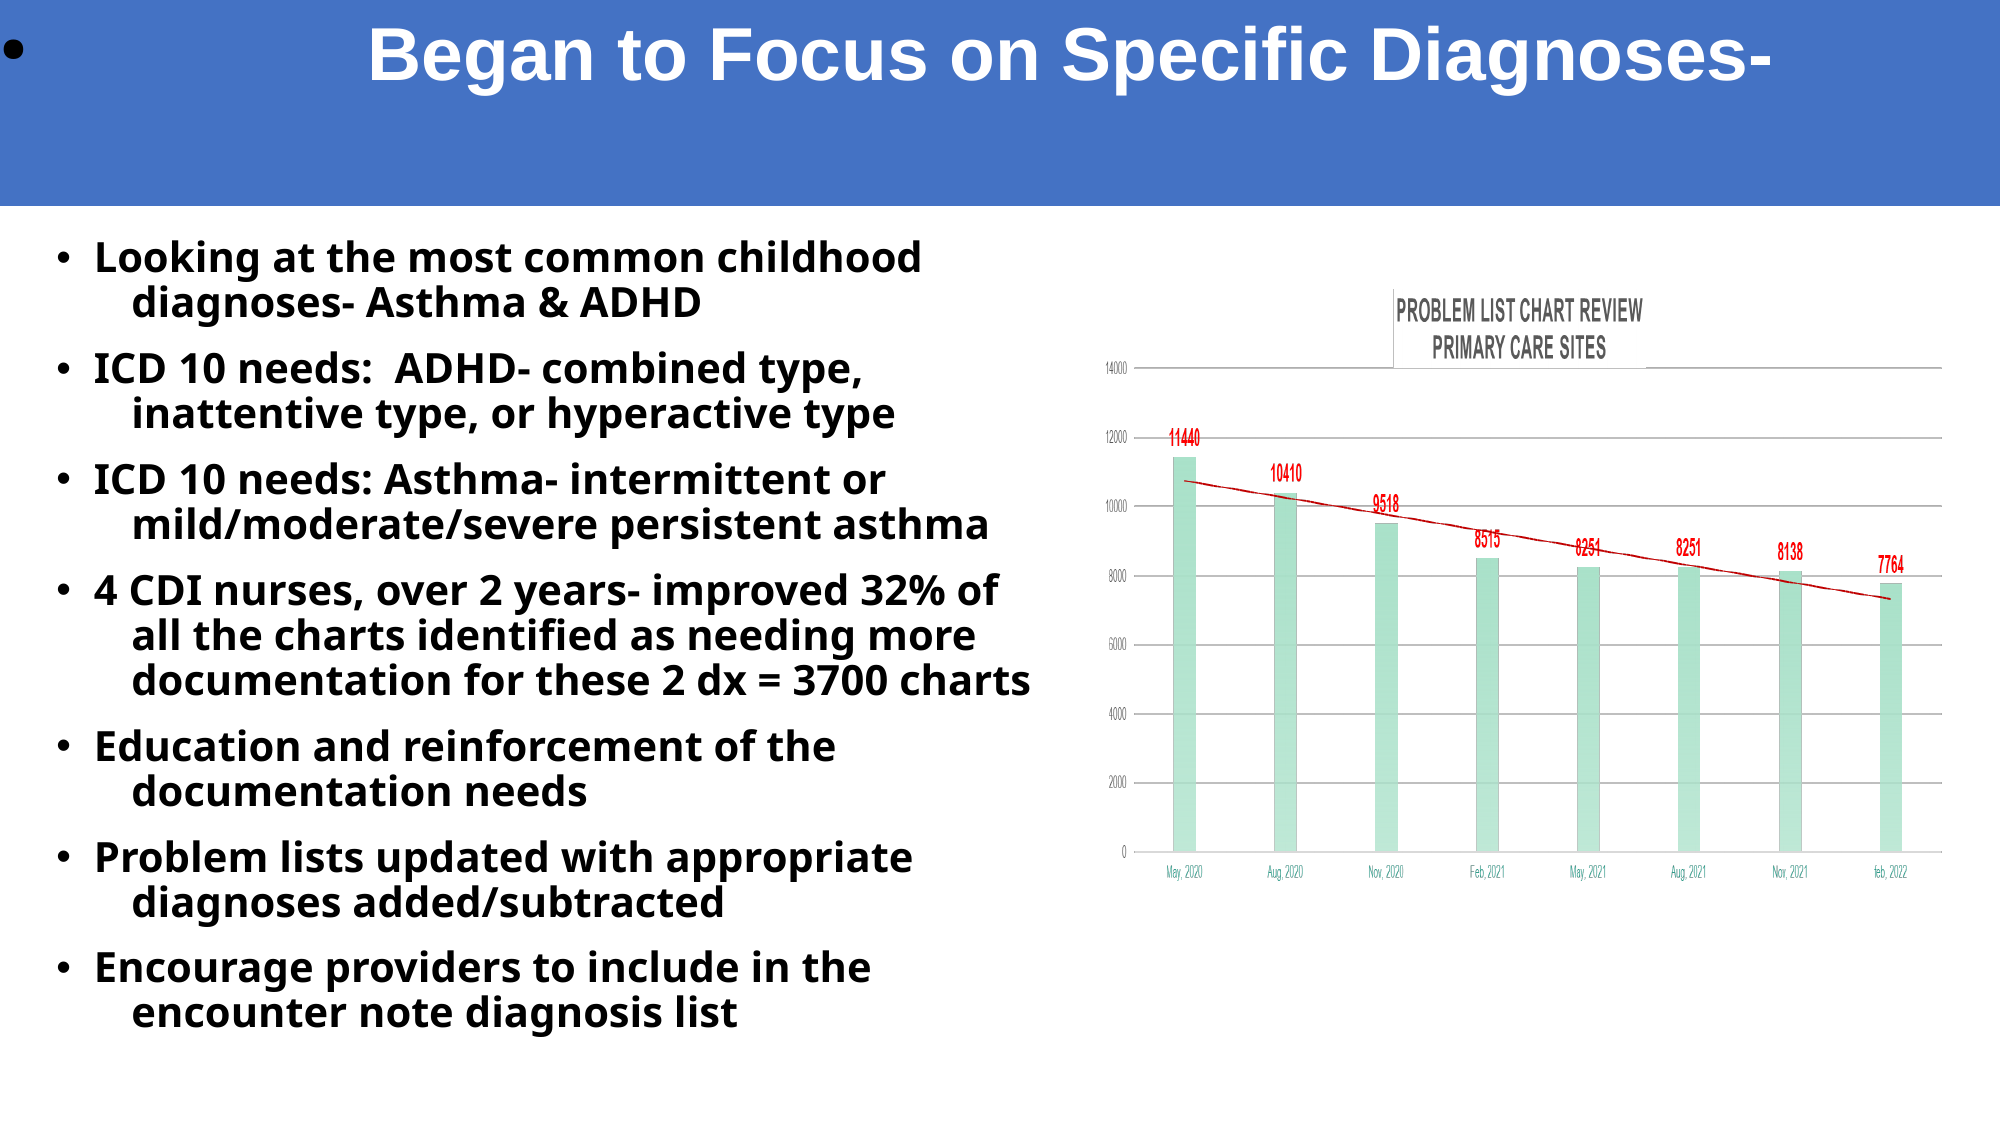

| Began to Focus on Specific Diagnoses- |
| --- |
Looking at the most common childhood diagnoses- Asthma & ADHD
ICD 10 needs: ADHD- combined type, inattentive type, or hyperactive type
ICD 10 needs: Asthma- intermittent or mild/moderate/severe persistent asthma
4 CDI nurses, over 2 years- improved 32% of all the charts identified as needing more documentation for these 2 dx = 3700 charts
Education and reinforcement of the documentation needs
Problem lists updated with appropriate diagnoses added/subtracted
Encourage providers to include in the encounter note diagnosis list